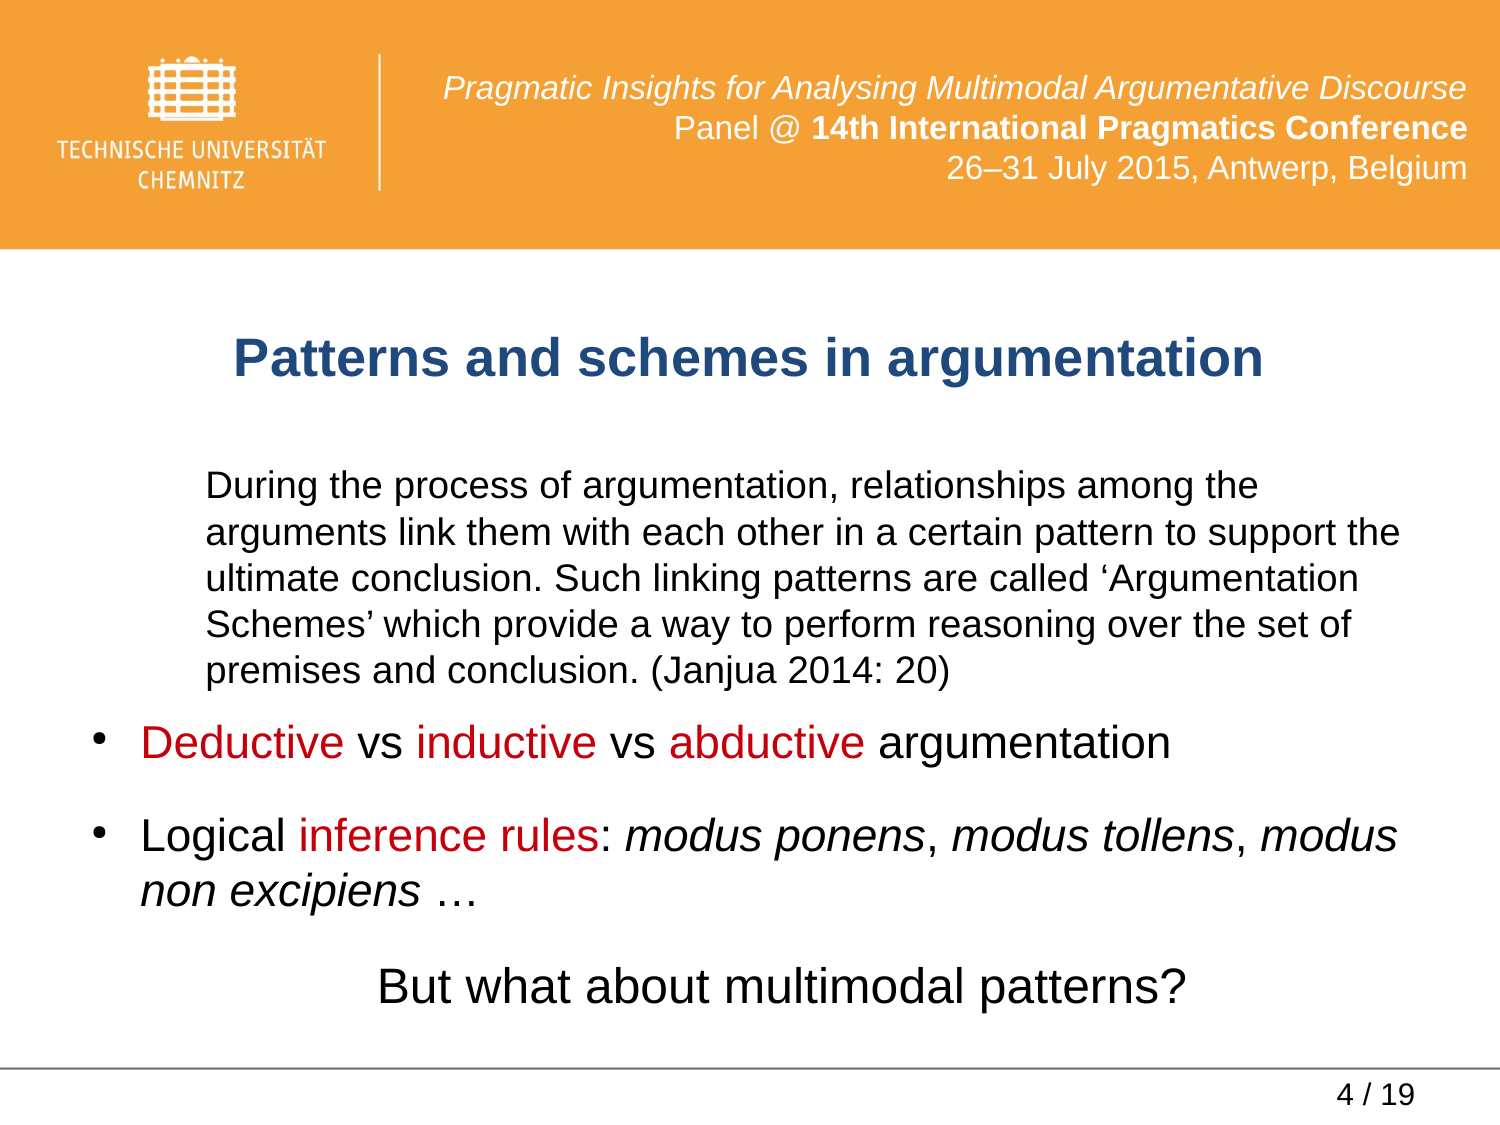

#
Pragmatic Insights for Analysing Multimodal Argumentative Discourse
Panel @ 14th International Pragmatics Conference
26–31 July 2015, Antwerp, Belgium
Patterns and schemes in argumentation
During the process of argumentation, relationships among the arguments link them with each other in a certain pattern to support the ultimate conclusion. Such linking patterns are called ‘Argumentation Schemes’ which provide a way to perform reasoning over the set of premises and conclusion. (Janjua 2014: 20)
Deductive vs inductive vs abductive argumentation
Logical inference rules: modus ponens, modus tollens, modus non excipiens …
But what about multimodal patterns?